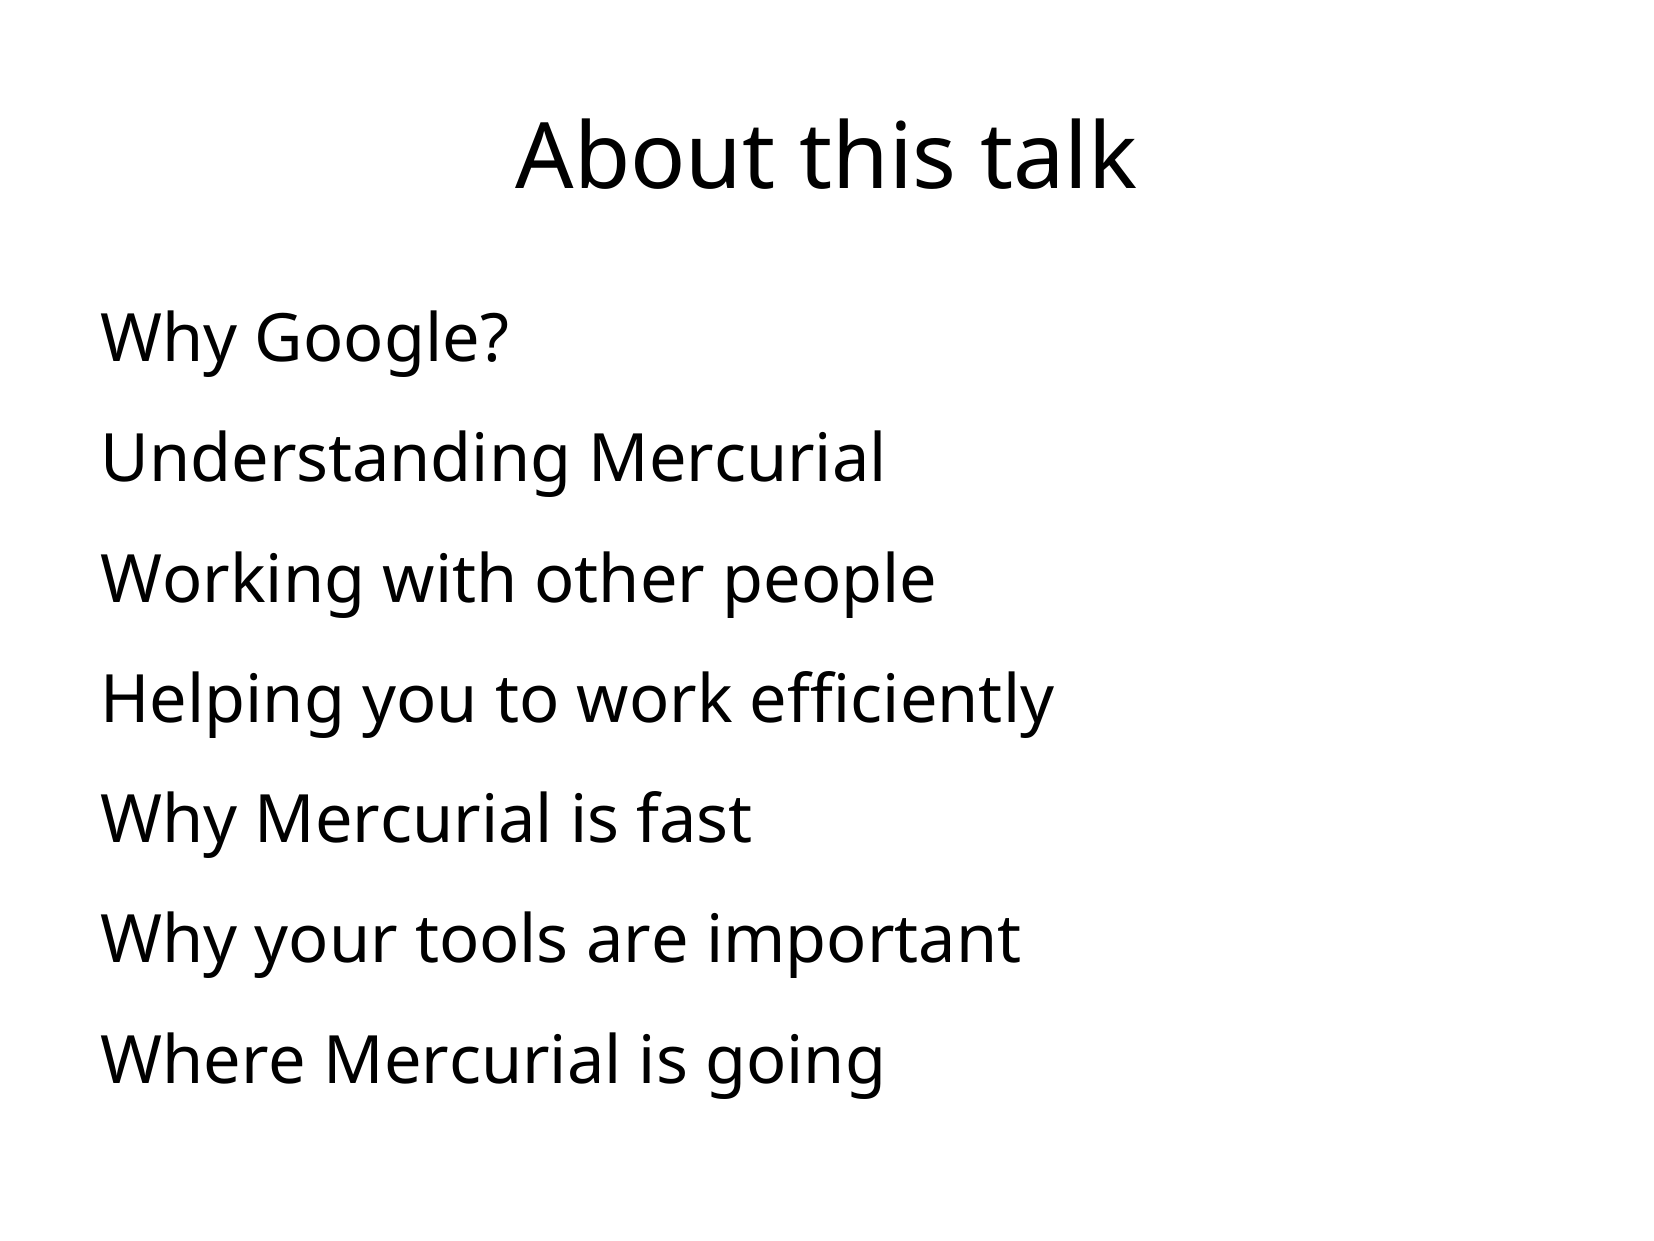

# About this talk
Why Google?
Understanding Mercurial
Working with other people
Helping you to work efficiently
Why Mercurial is fast
Why your tools are important
Where Mercurial is going